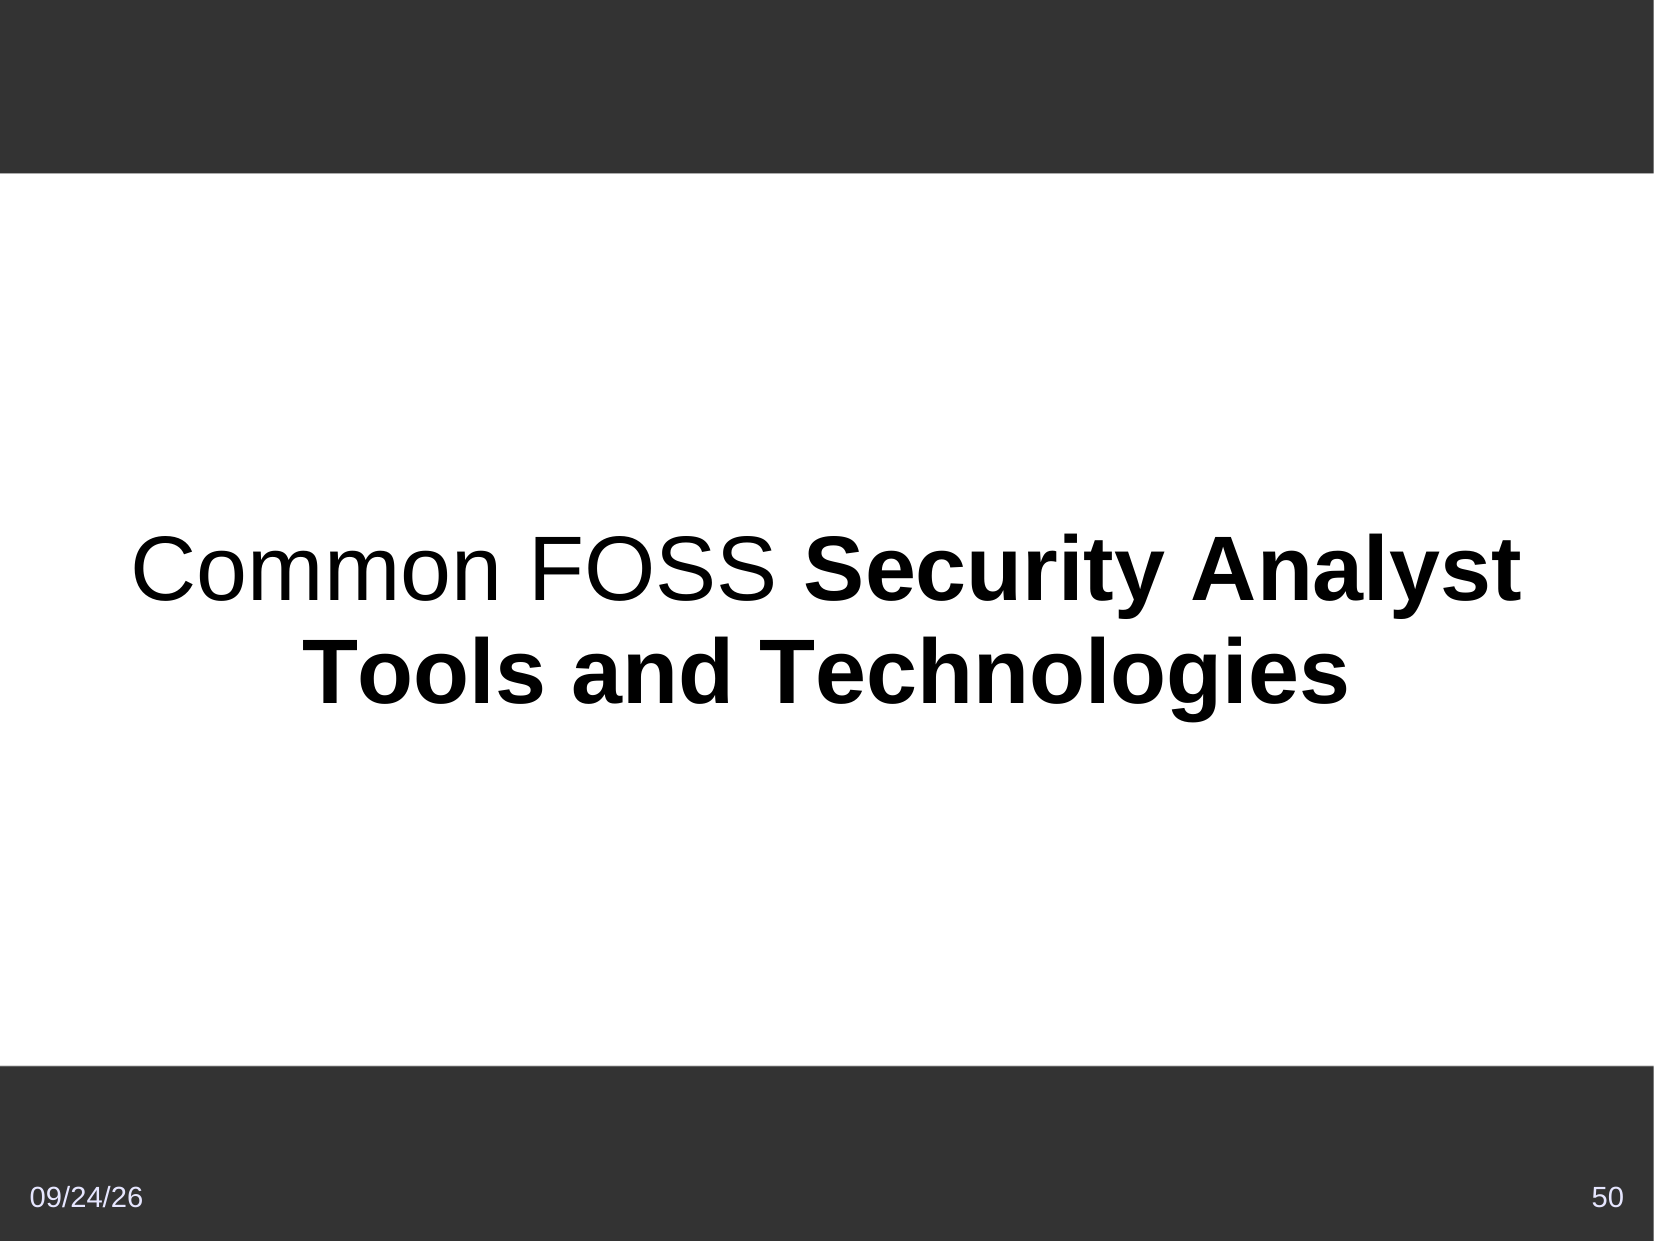

#
Common FOSS Security Analyst Tools and Technologies
50